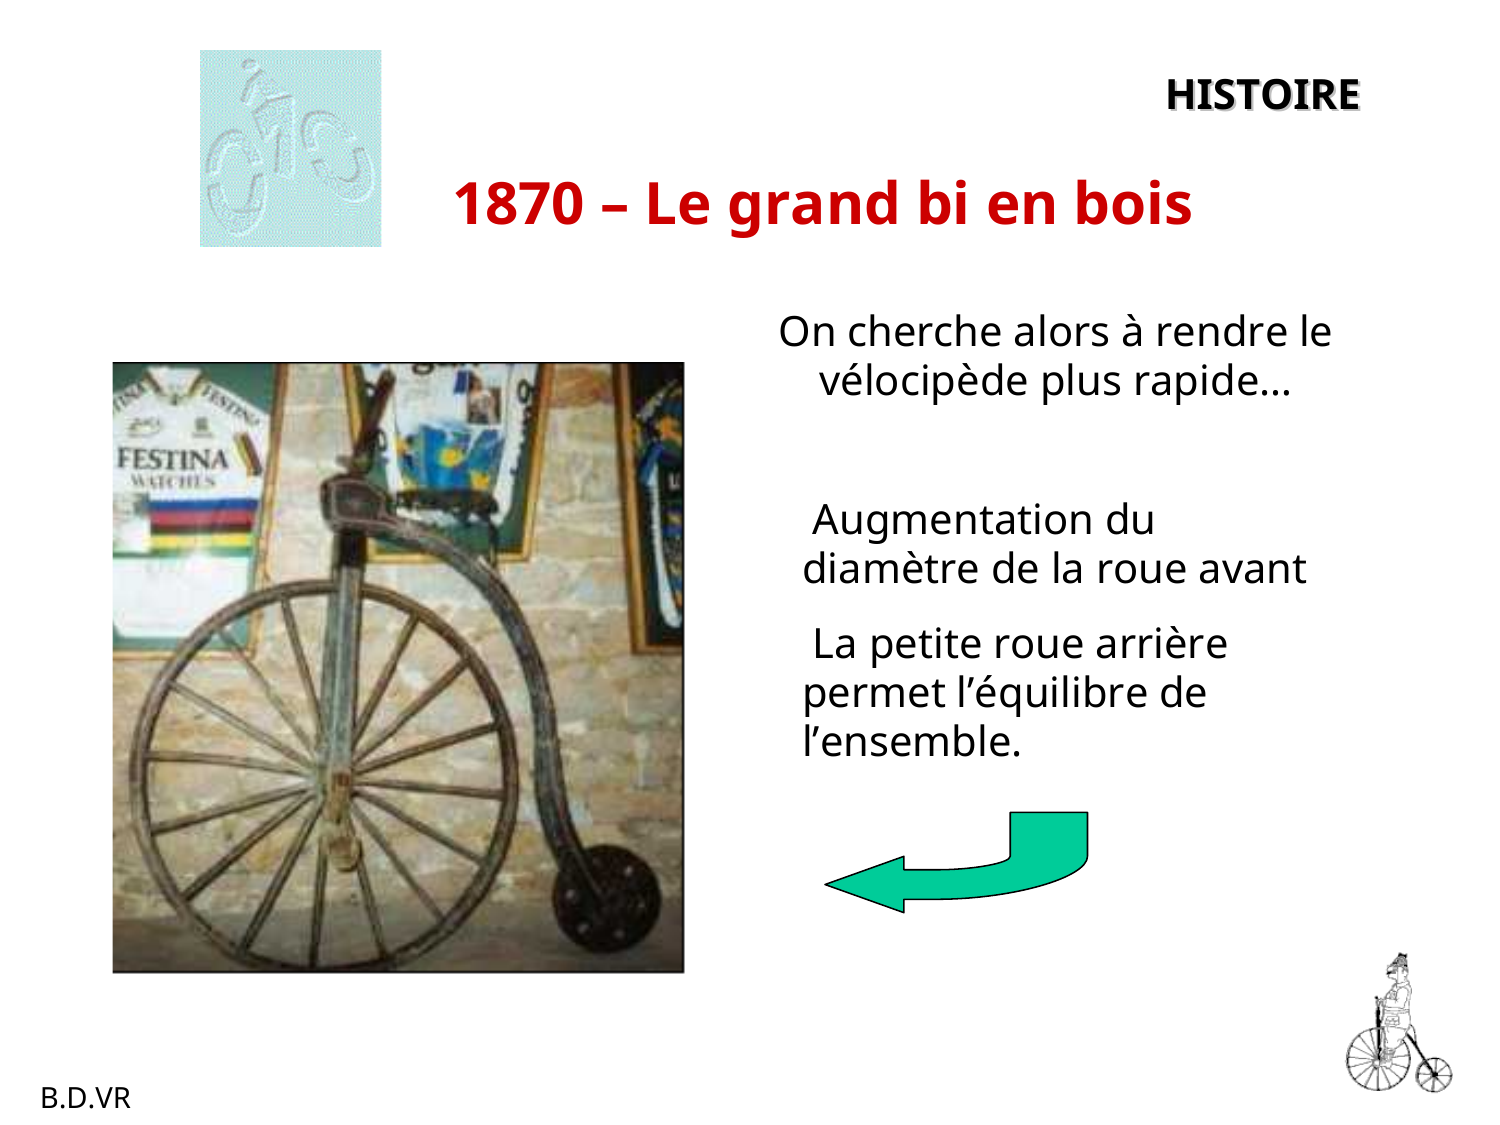

HISTOIRE
1870 – Le grand bi en bois
On cherche alors à rendre le vélocipède plus rapide…
 Augmentation du diamètre de la roue avant
 La petite roue arrière permet l’équilibre de l’ensemble.
B.D.VR